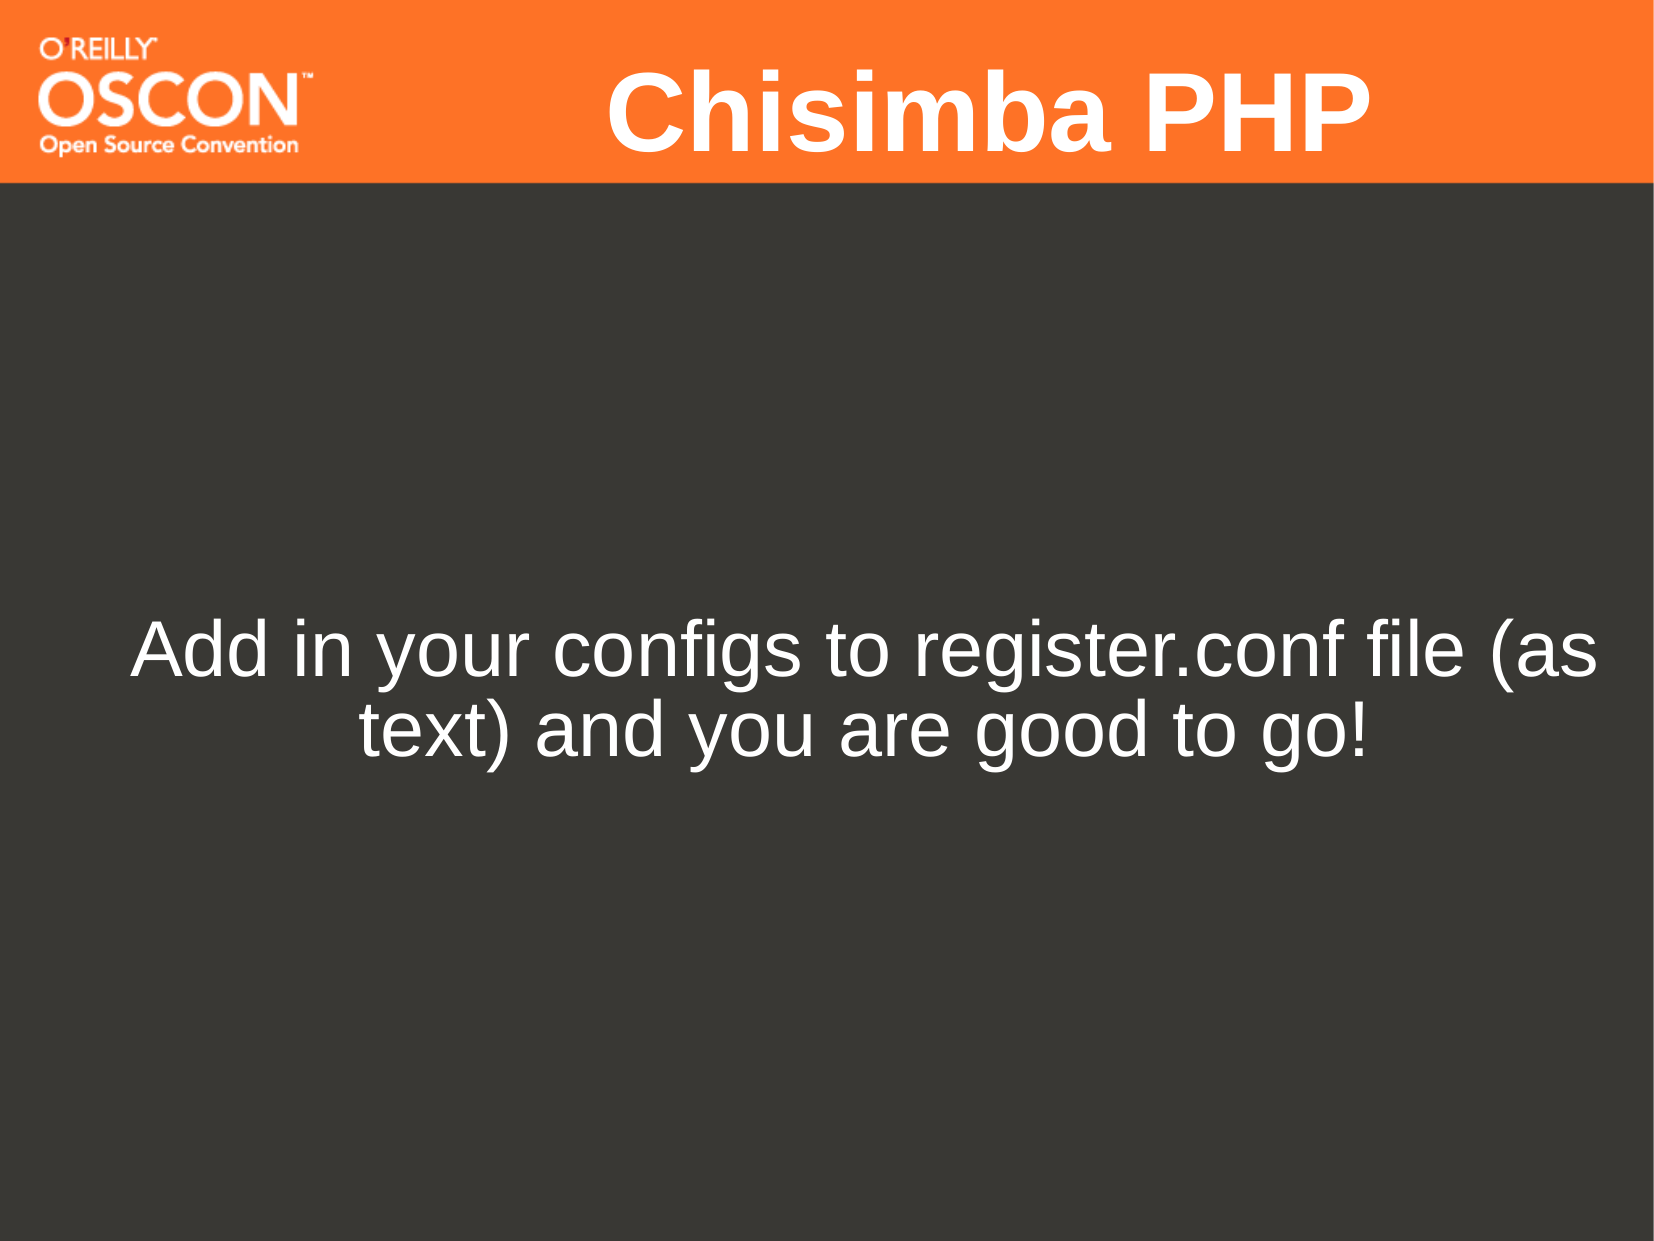

# Chisimba PHP
Add in your configs to register.conf file (as text) and you are good to go!